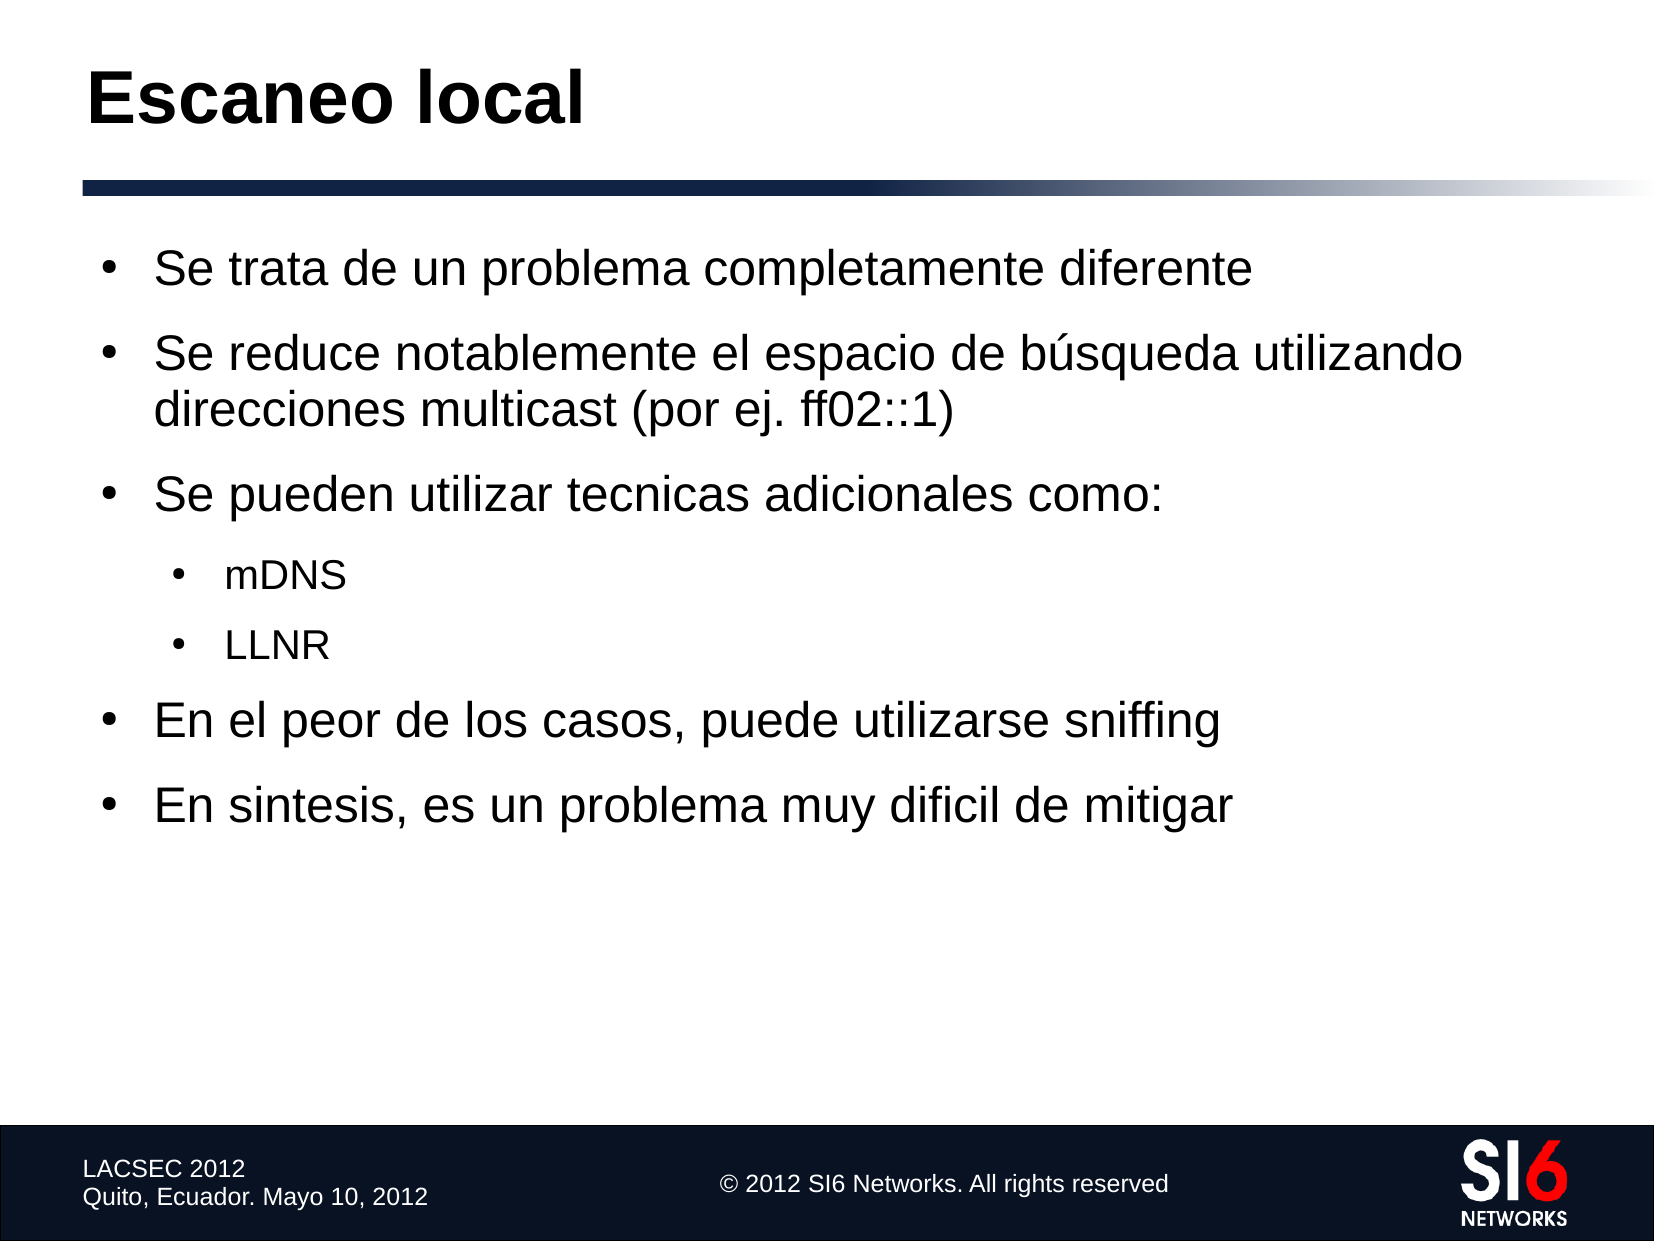

# Escaneo local
Se trata de un problema completamente diferente
Se reduce notablemente el espacio de búsqueda utilizando direcciones multicast (por ej. ff02::1)
Se pueden utilizar tecnicas adicionales como:
mDNS
LLNR
En el peor de los casos, puede utilizarse sniffing
En sintesis, es un problema muy dificil de mitigar